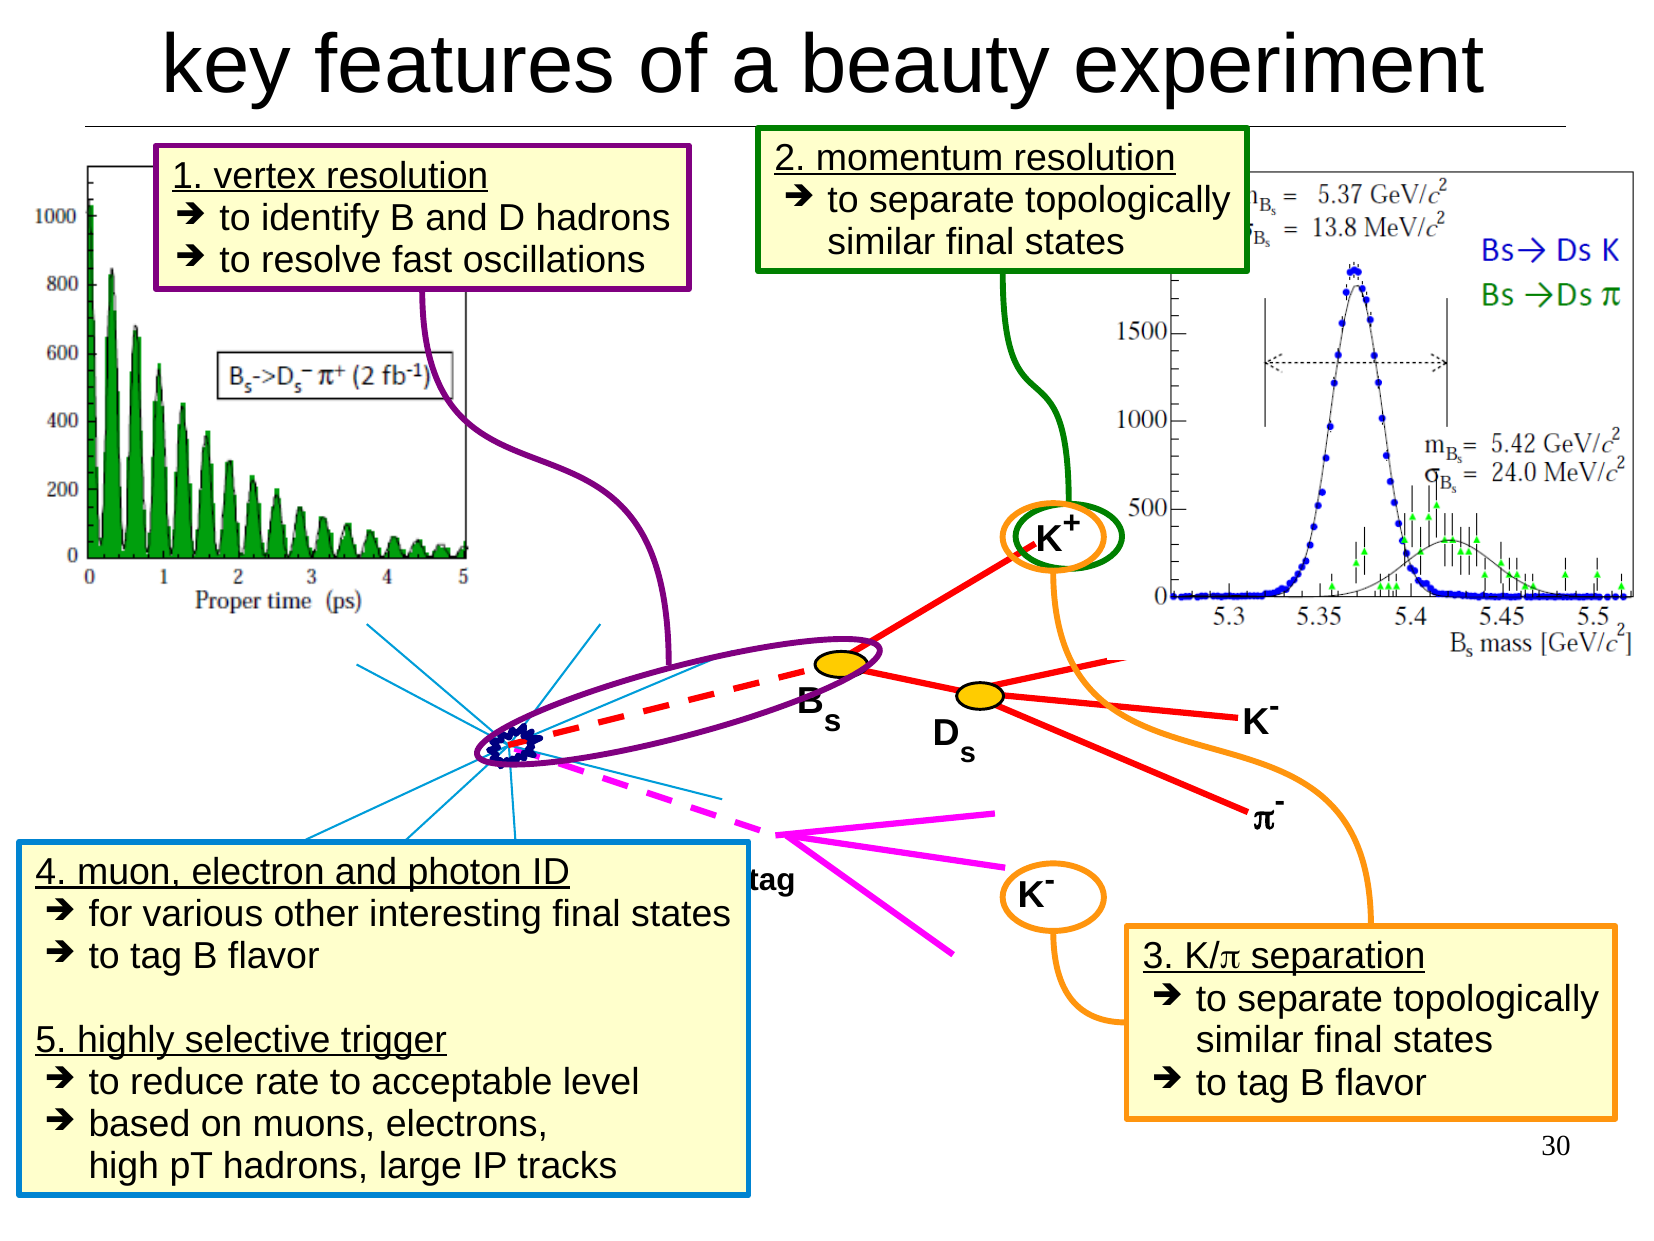

# key features of a beauty experiment
2. momentum resolution
to separate topologically
similar final states
1. vertex resolution
to identify B and D hadrons
to resolve fast oscillations
K+
K+
Bs
K-
Ds
p-
K-
3. K/p separation
to separate topologically
similar final states
to tag B flavor
Btag
4. muon, electron and photon ID
for various other interesting final states
to tag B flavor
5. highly selective trigger
to reduce rate to acceptable level
based on muons, electrons,
high pT hadrons, large IP tracks
30